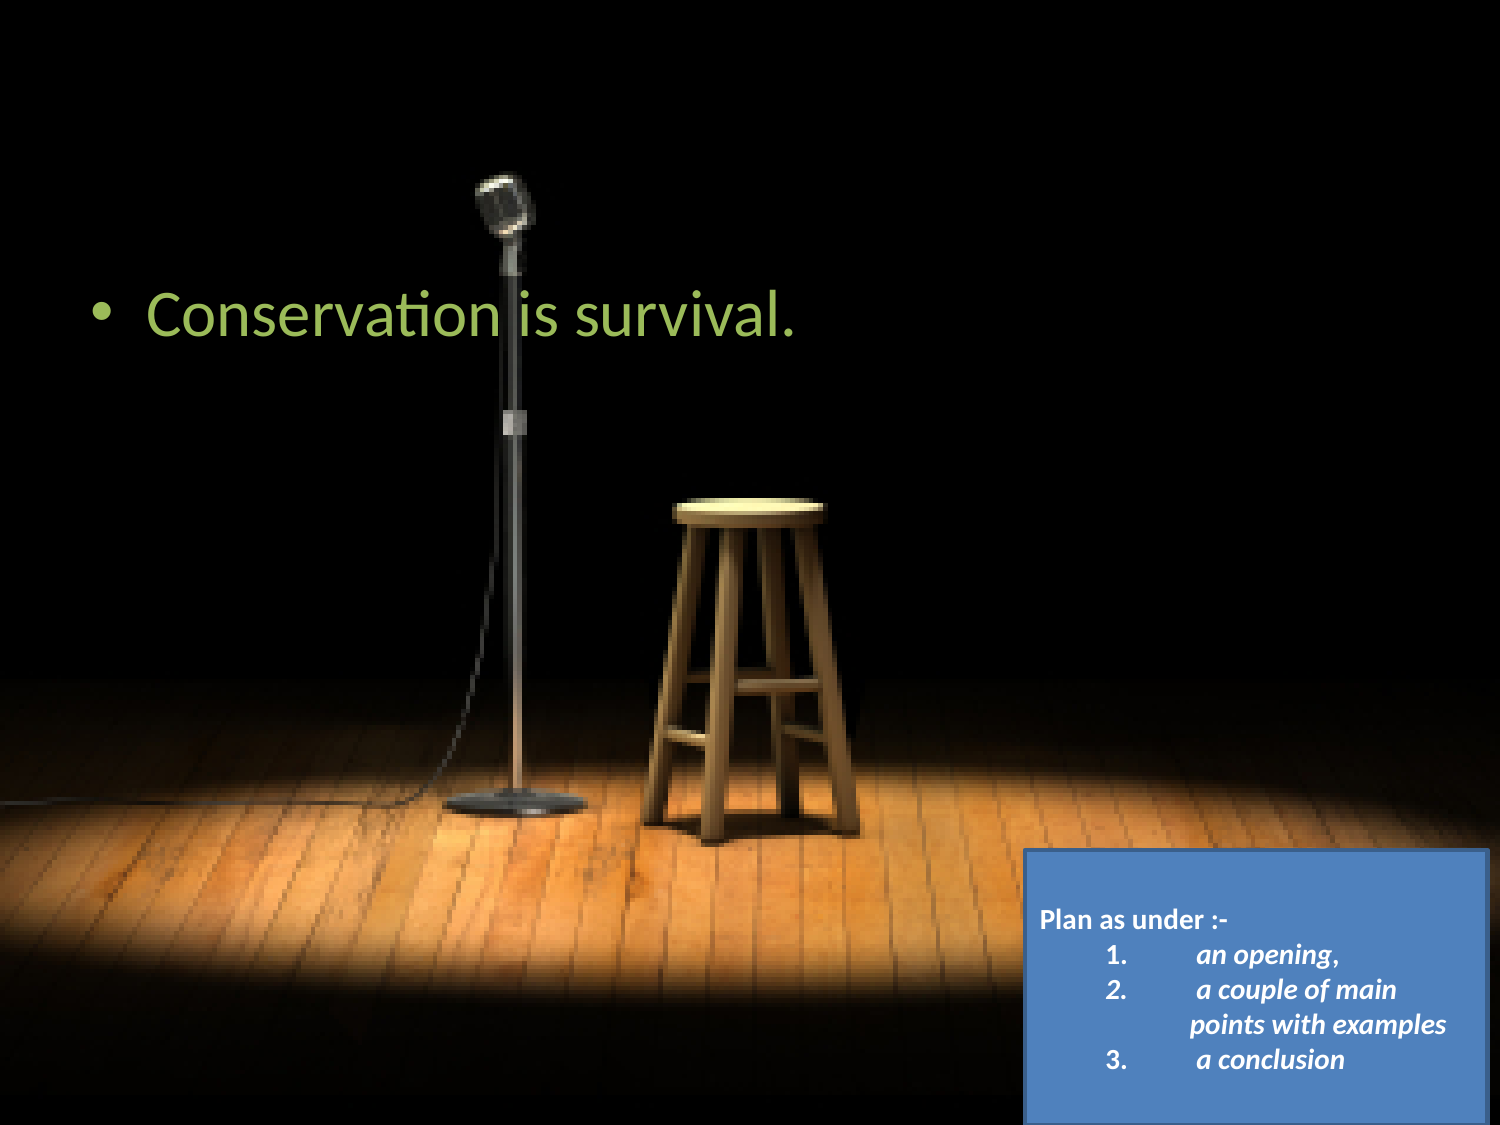

# 3
Conservation is survival.
Plan as under :-
 an opening,
 a couple of main points with examples
 a conclusion